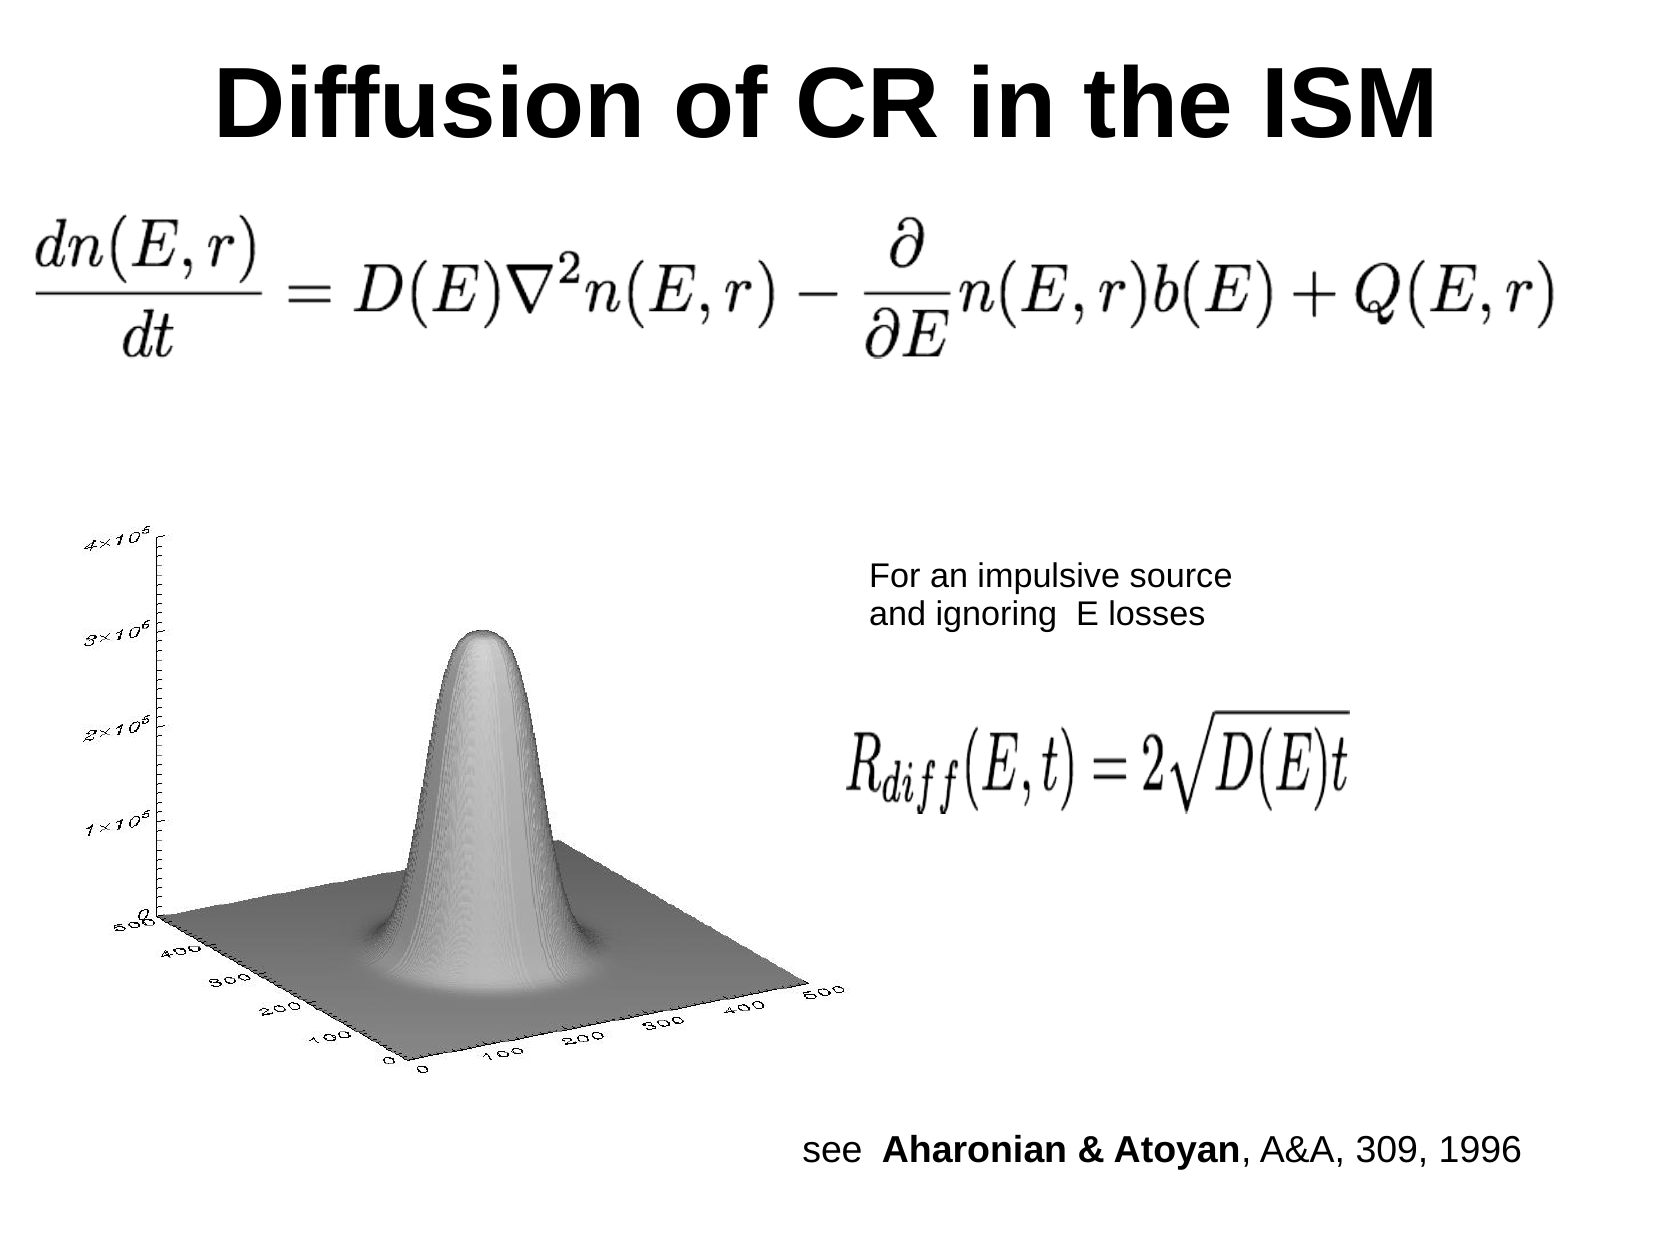

# Diffusion of CR in the ISM
For an impulsive source
and ignoring E losses
see Aharonian & Atoyan, A&A, 309, 1996